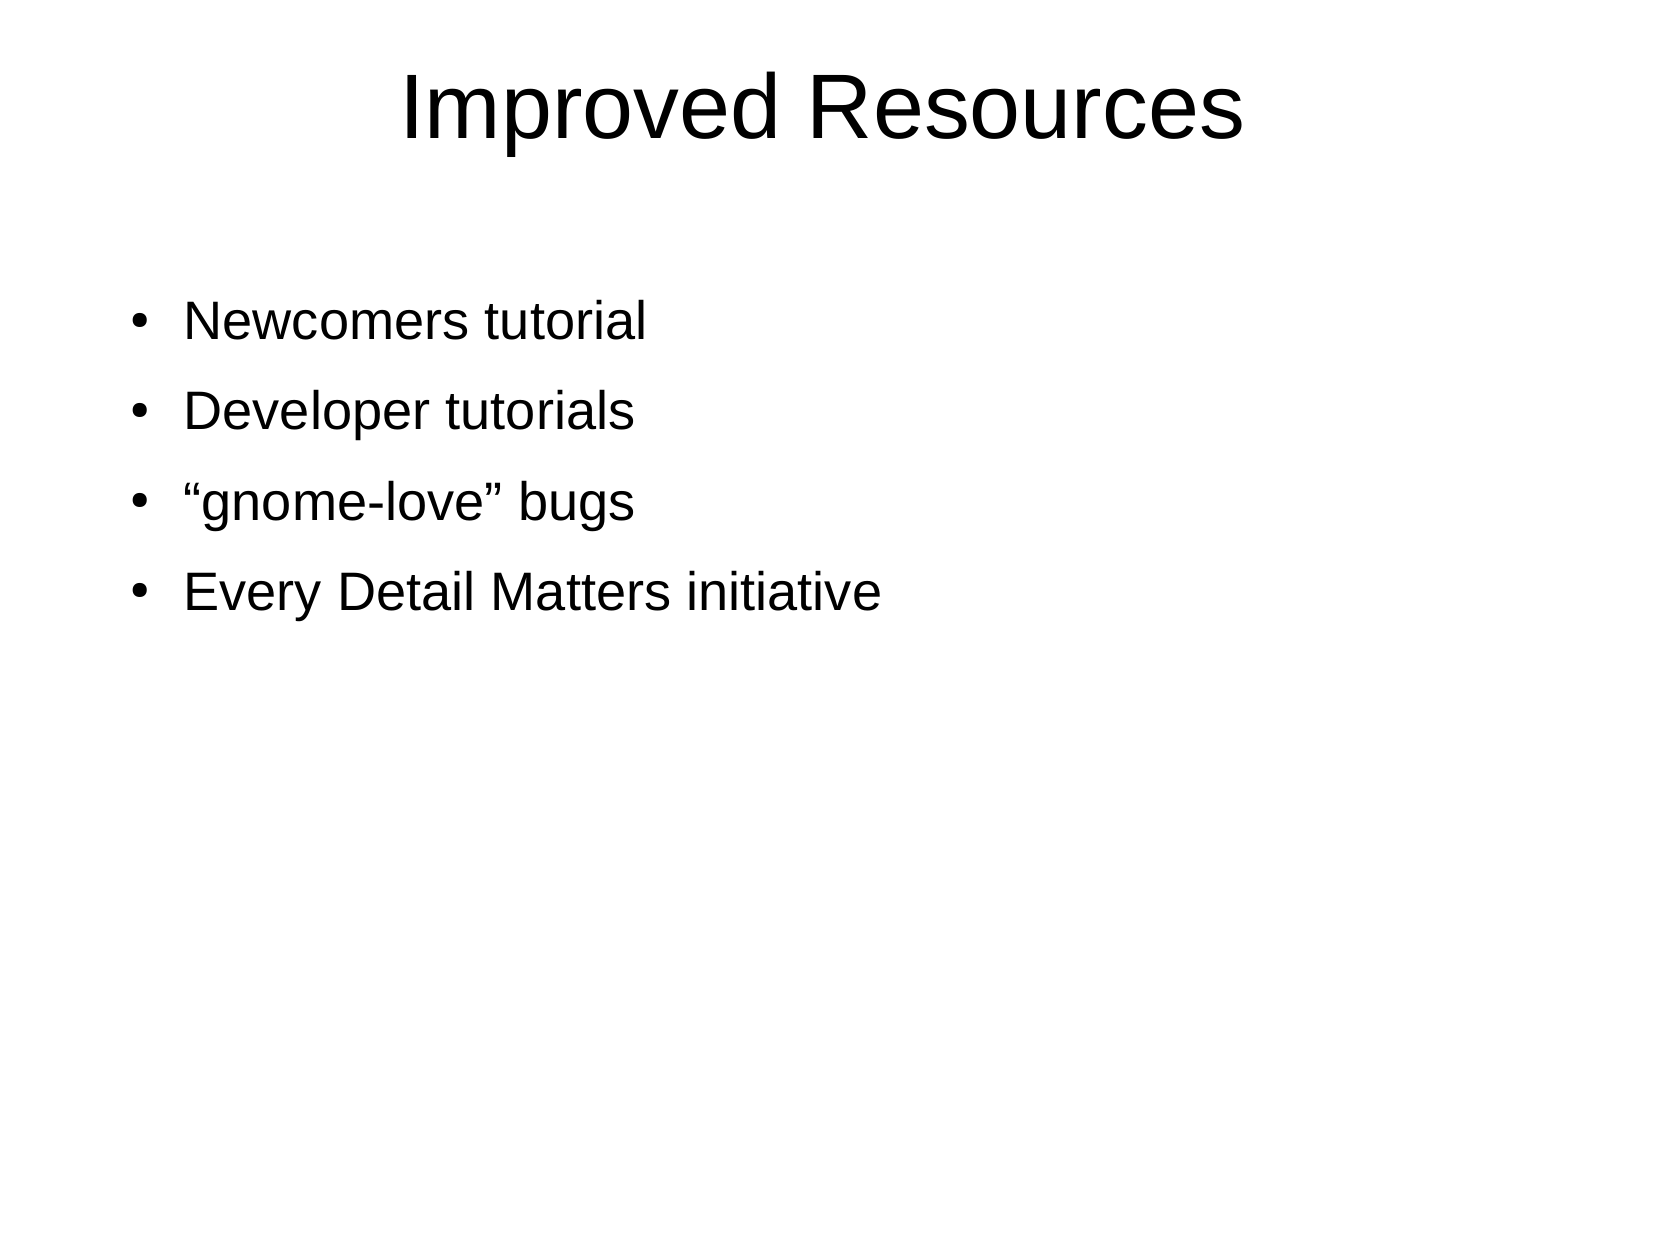

# Improved Resources
Newcomers tutorial
Developer tutorials
“gnome-love” bugs
Every Detail Matters initiative